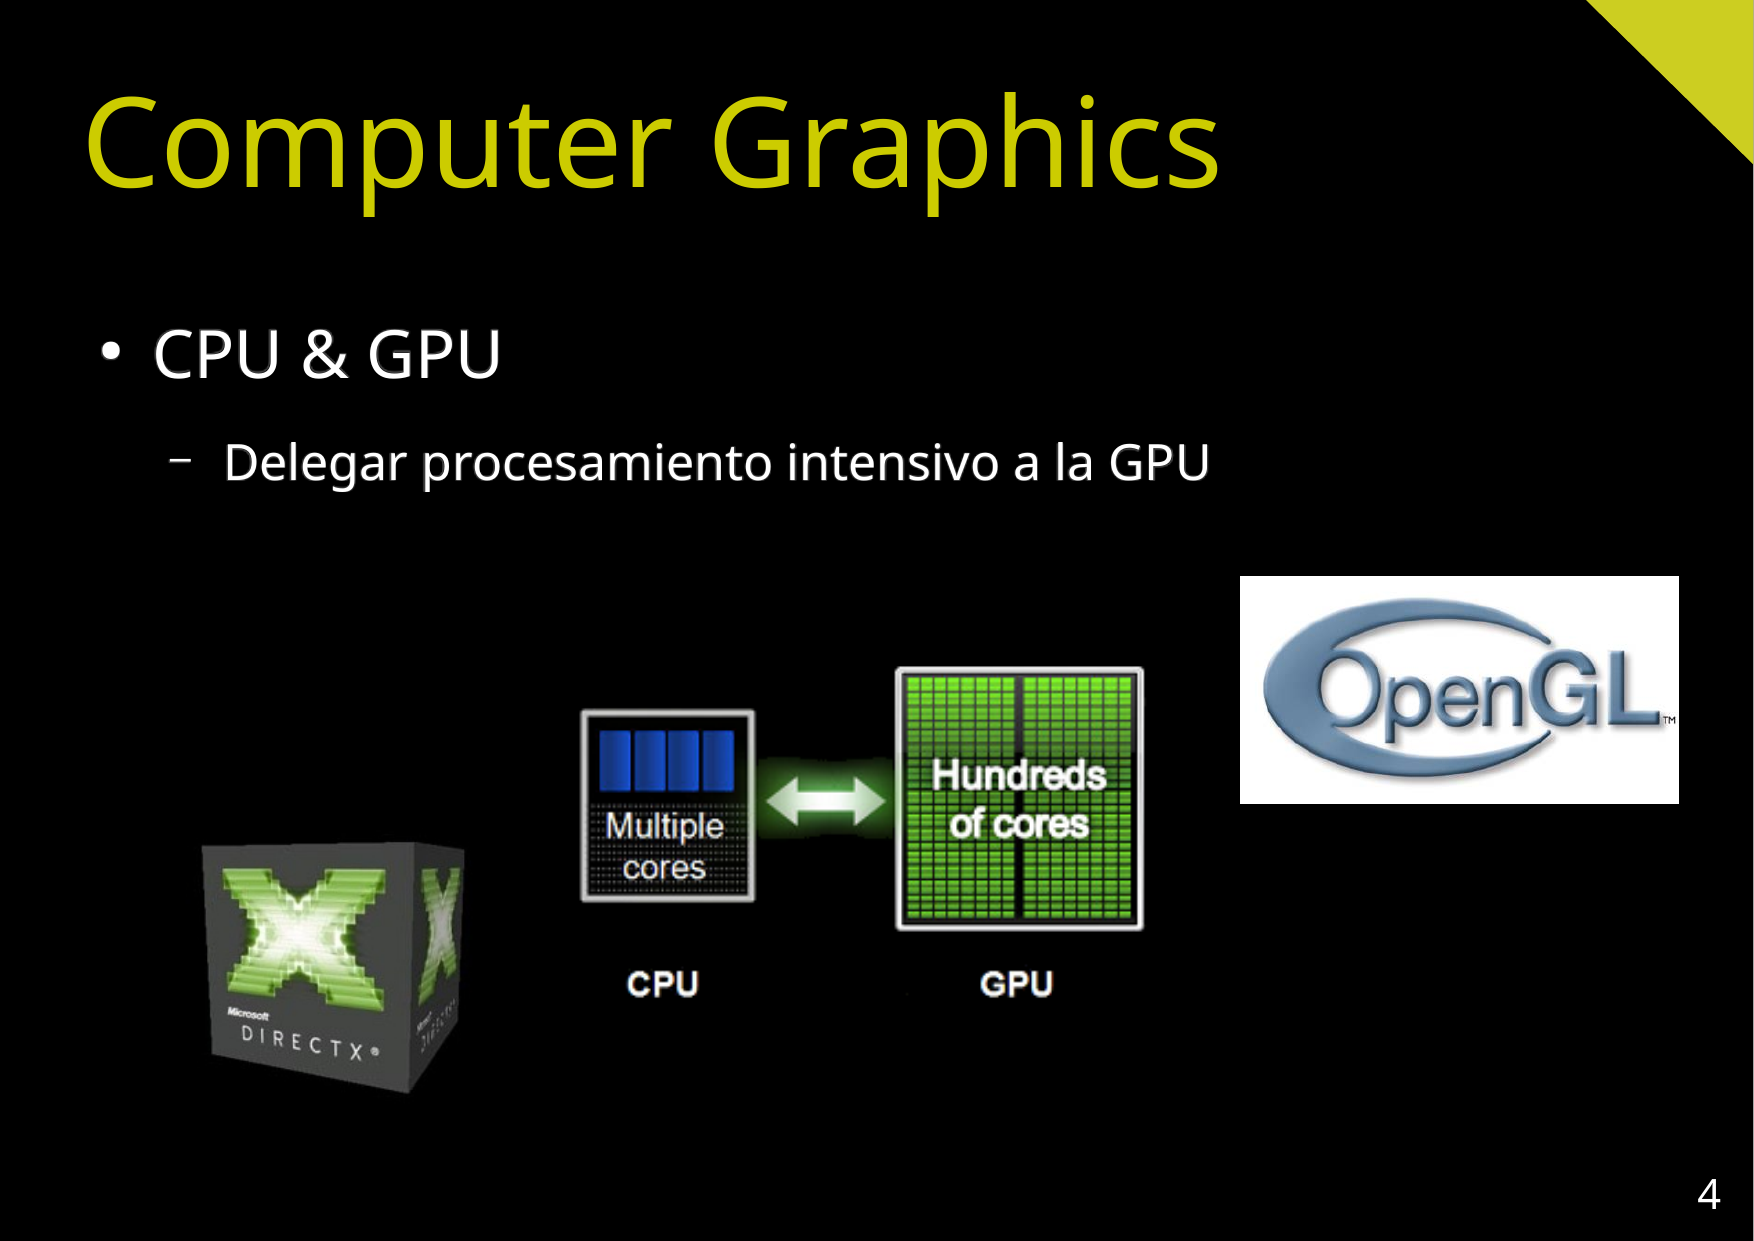

# Computer Graphics
CPU & GPU
Delegar procesamiento intensivo a la GPU